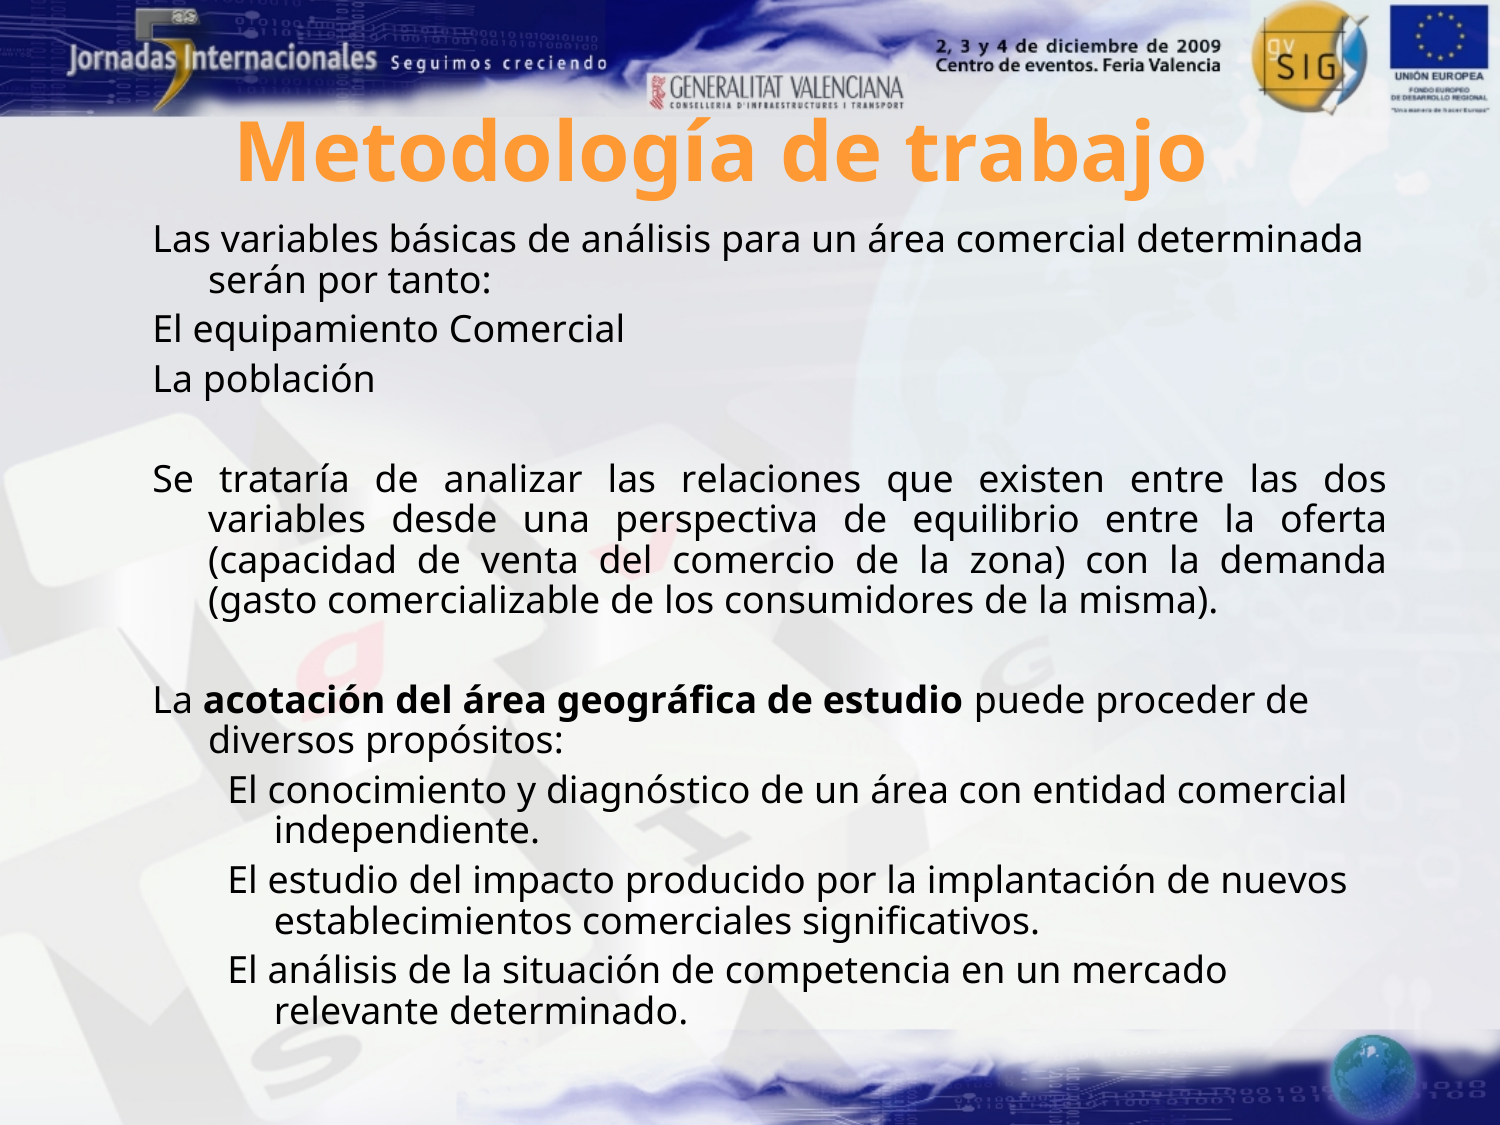

Metodología de trabajo
Las variables básicas de análisis para un área comercial determinada serán por tanto:
El equipamiento Comercial
La población
Se trataría de analizar las relaciones que existen entre las dos variables desde una perspectiva de equilibrio entre la oferta (capacidad de venta del comercio de la zona) con la demanda (gasto comercializable de los consumidores de la misma).
La acotación del área geográfica de estudio puede proceder de diversos propósitos:
El conocimiento y diagnóstico de un área con entidad comercial independiente.
El estudio del impacto producido por la implantación de nuevos establecimientos comerciales significativos.
El análisis de la situación de competencia en un mercado relevante determinado.